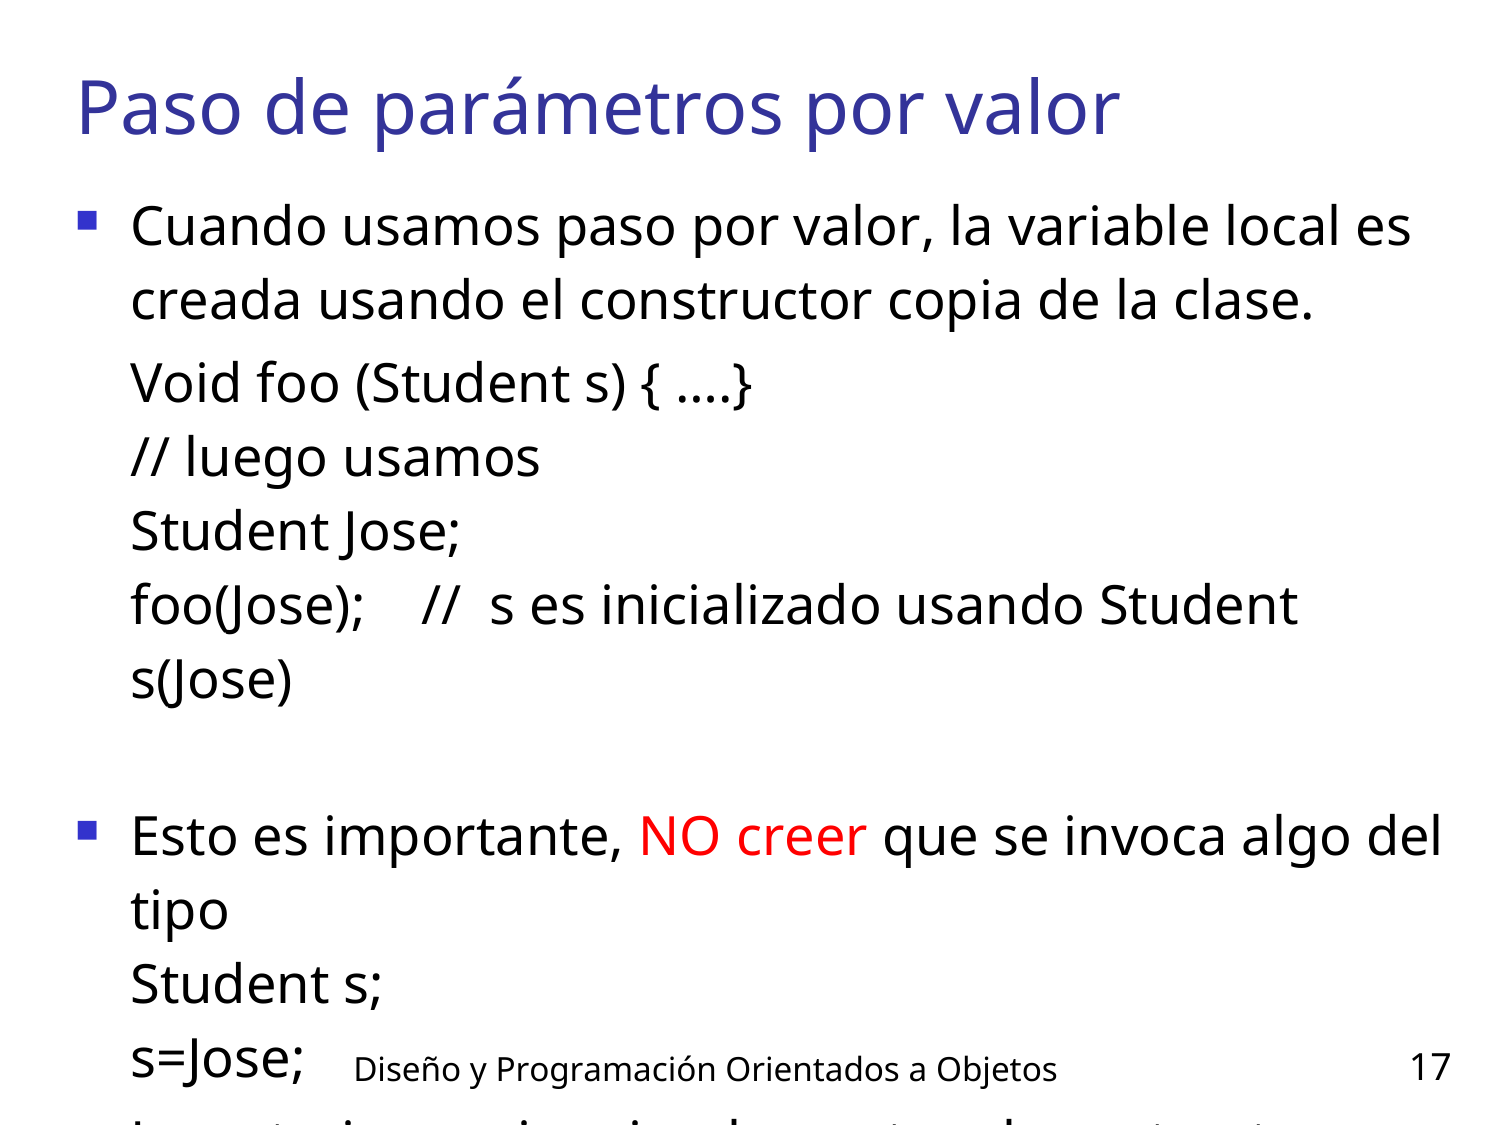

# Paso de parámetros por valor
Cuando usamos paso por valor, la variable local es creada usando el constructor copia de la clase.
Void foo (Student s) { ….}
// luego usamos
Student Jose;
foo(Jose); // s es inicializado usando Student s(Jose)
Esto es importante, NO creer que se invoca algo del tipo
Student s;
s=Jose;
Lo anterior sugiere implementar el constructor copia.
La acción por omisión de constructor copia y asignación es copia baja.
Diseño y Programación Orientados a Objetos
17